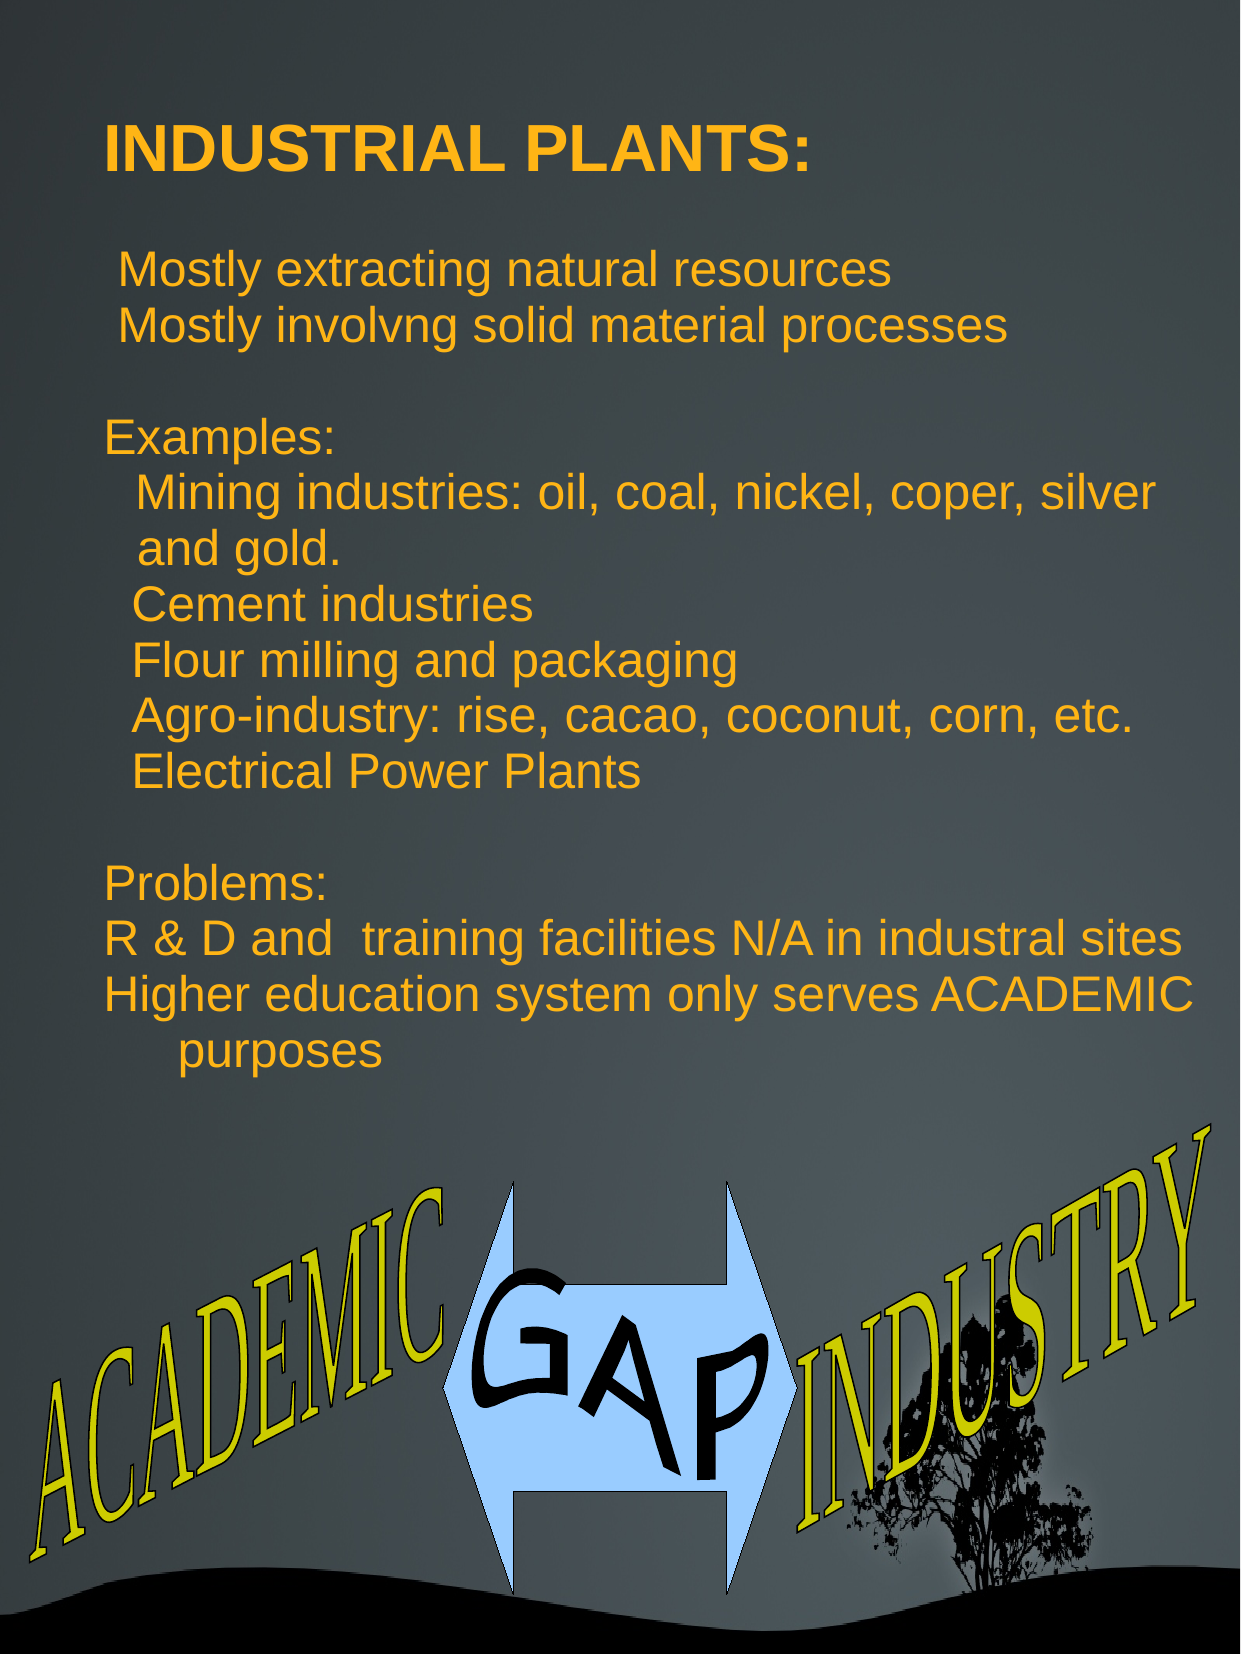

INDUSTRIAL PLANTS:
 Mostly extracting natural resources
 Mostly involvng solid material processes
Examples:
 Mining industries: oil, coal, nickel, coper, silver and gold.
 Cement industries
 Flour milling and packaging
 Agro-industry: rise, cacao, coconut, corn, etc.
 Electrical Power Plants
Problems:
R & D and training facilities N/A in industral sites
Higher education system only serves ACADEMIC purposes
INDUSTRY
ACADEMIC
GAP